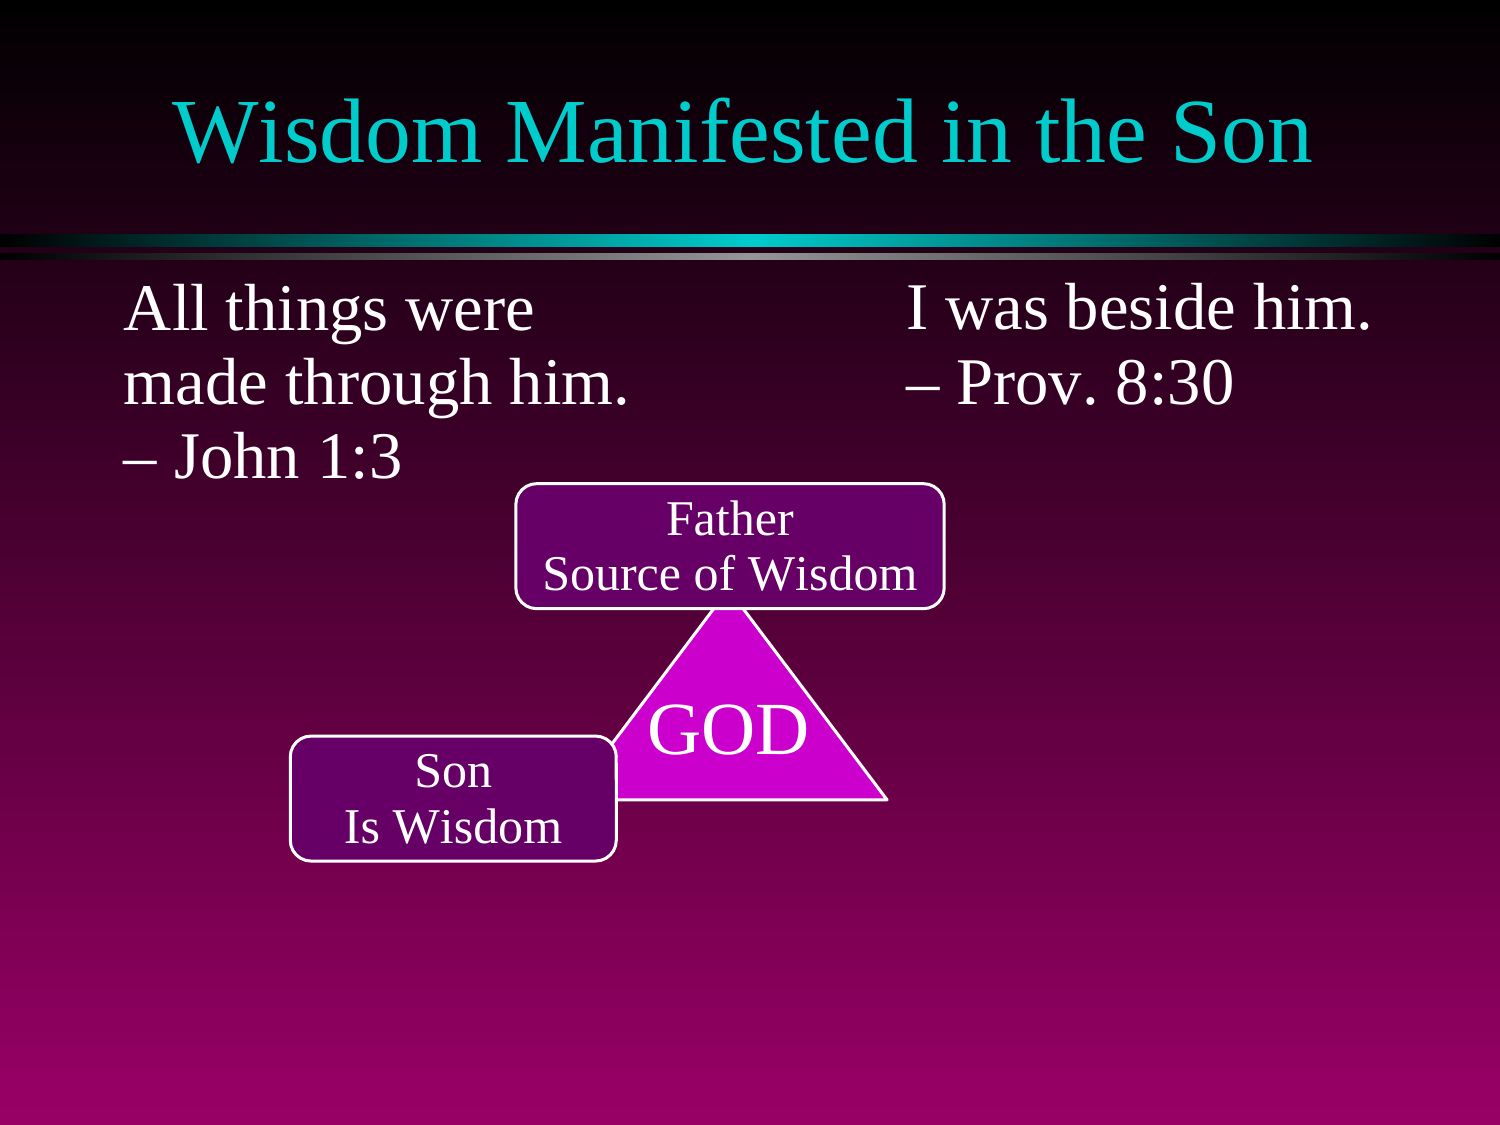

# Wisdom Manifested in the Son
I was beside him.
– Prov. 8:30
All things were made through him.
– John 1:3
Father
Source of Wisdom
GOD
Son
Is Wisdom